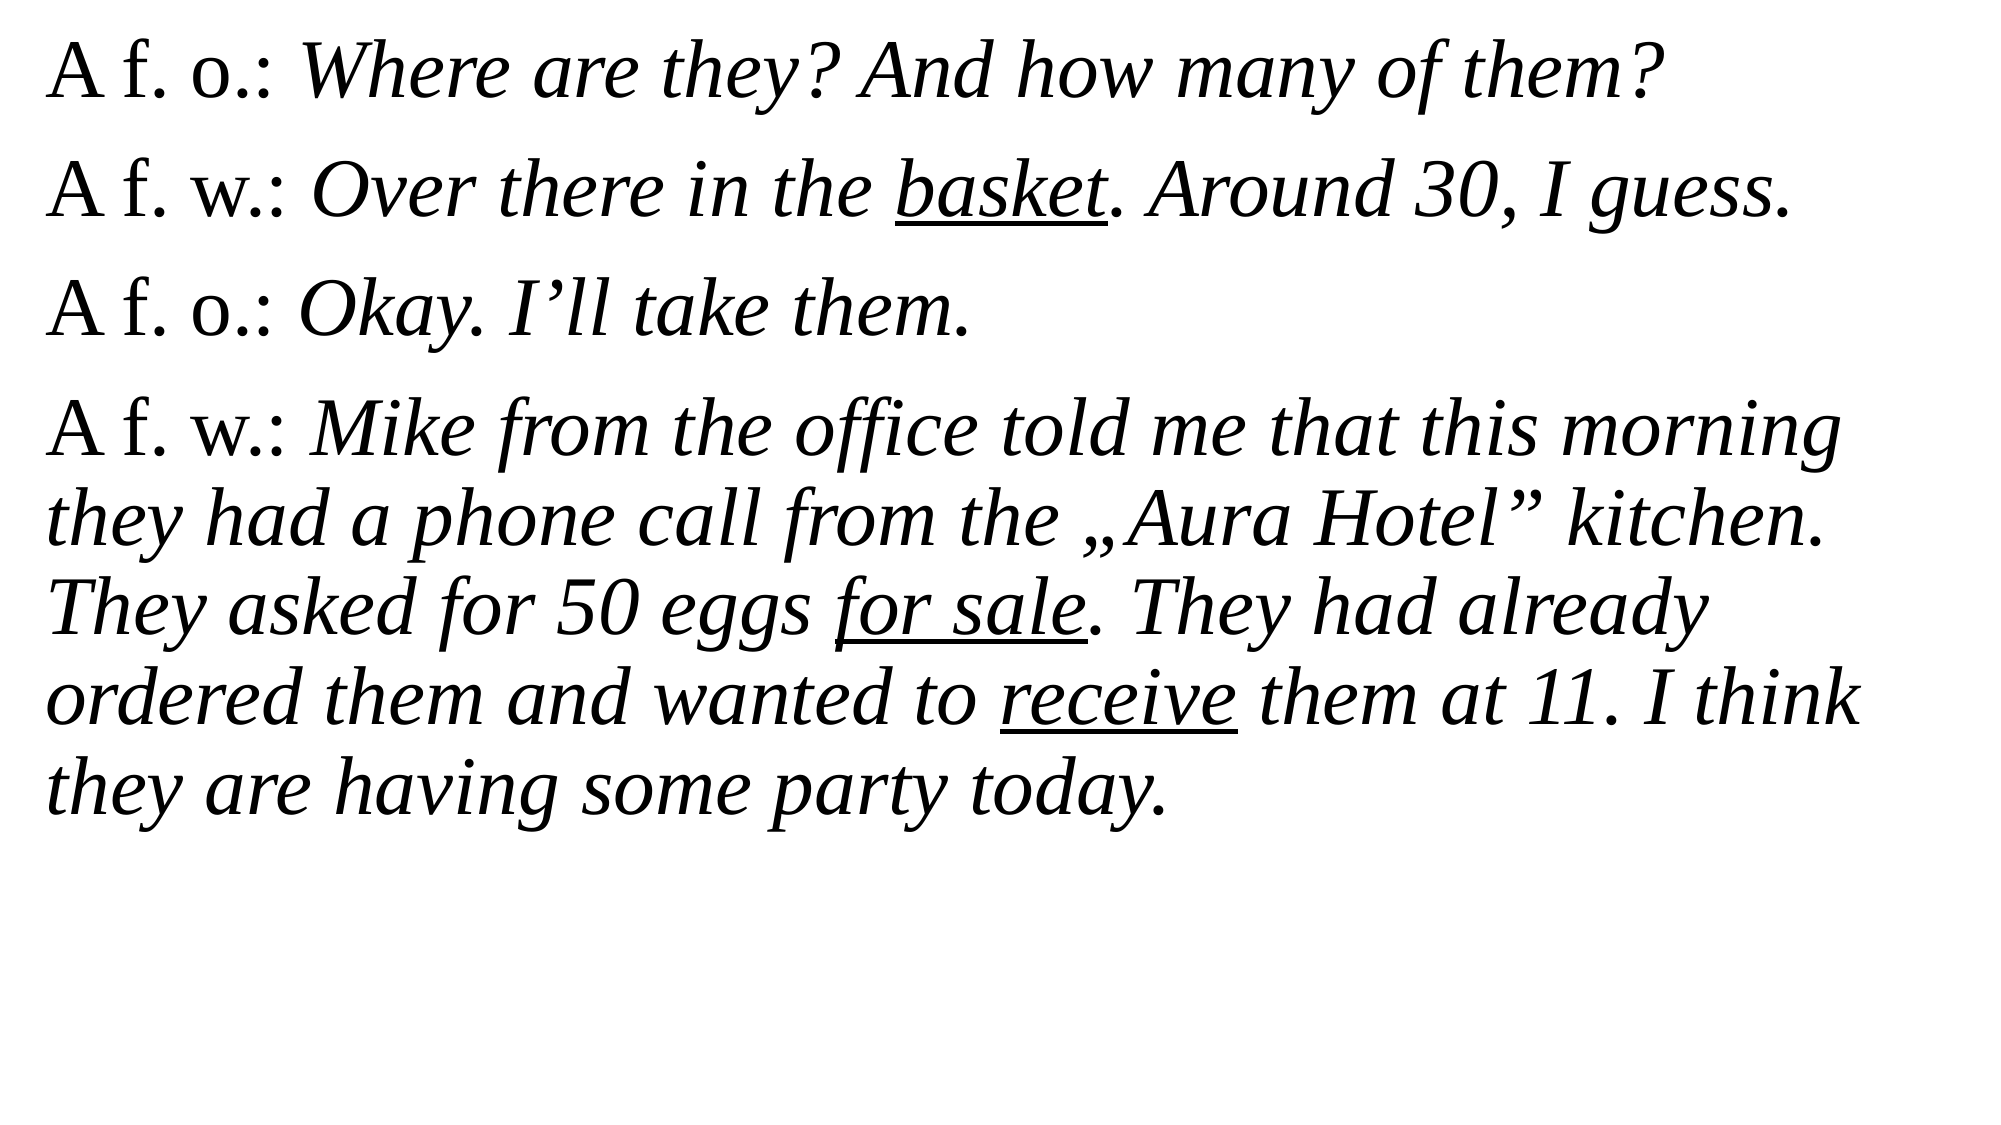

# A f. o.: Where are they? And how many of them?
A f. w.: Over there in the basket. Around 30, I guess.
A f. o.: Okay. I’ll take them.
A f. w.: Mike from the office told me that this morning they had a phone call from the „Aura Hotel” kitchen. They asked for 50 eggs for sale. They had already ordered them and wanted to receive them at 11. I think they are having some party today.